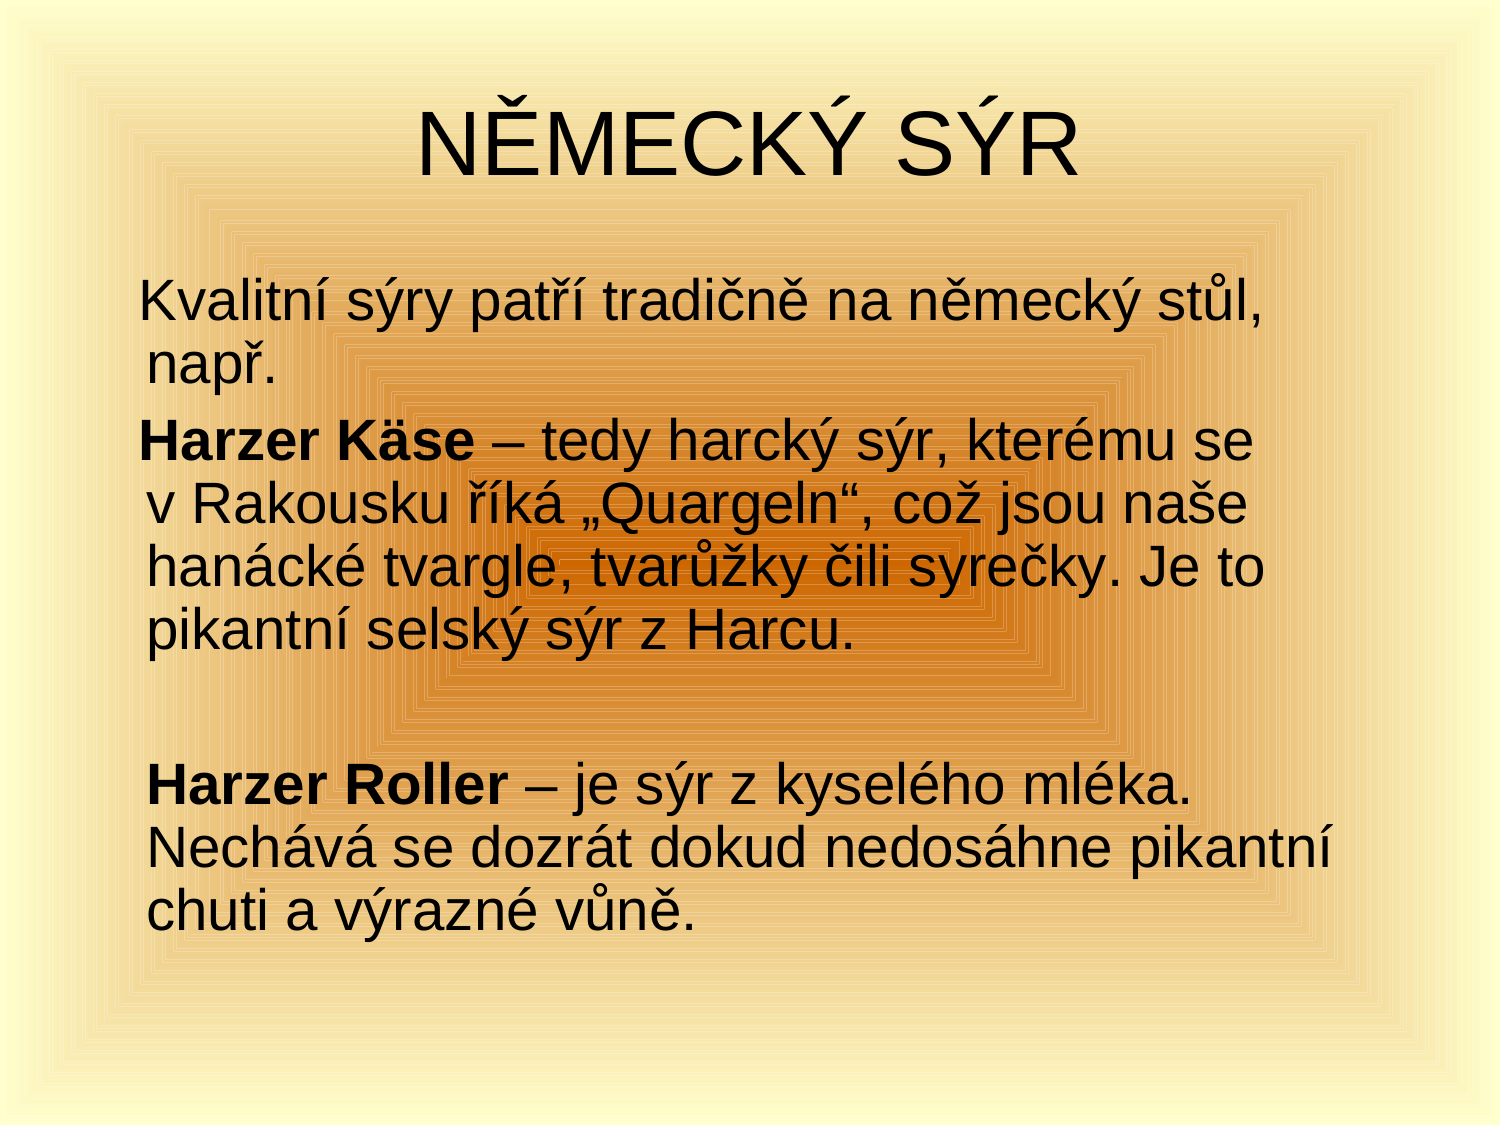

# NĚMECKÝ SÝR
 Kvalitní sýry patří tradičně na německý stůl, např.
 Harzer Käse – tedy harcký sýr, kterému se
v Rakousku říká „Quargeln“, což jsou naše hanácké tvargle, tvarůžky čili syrečky. Je to pikantní selský sýr z Harcu.
	Harzer Roller – je sýr z kyselého mléka. Nechává se dozrát dokud nedosáhne pikantní chuti a výrazné vůně.